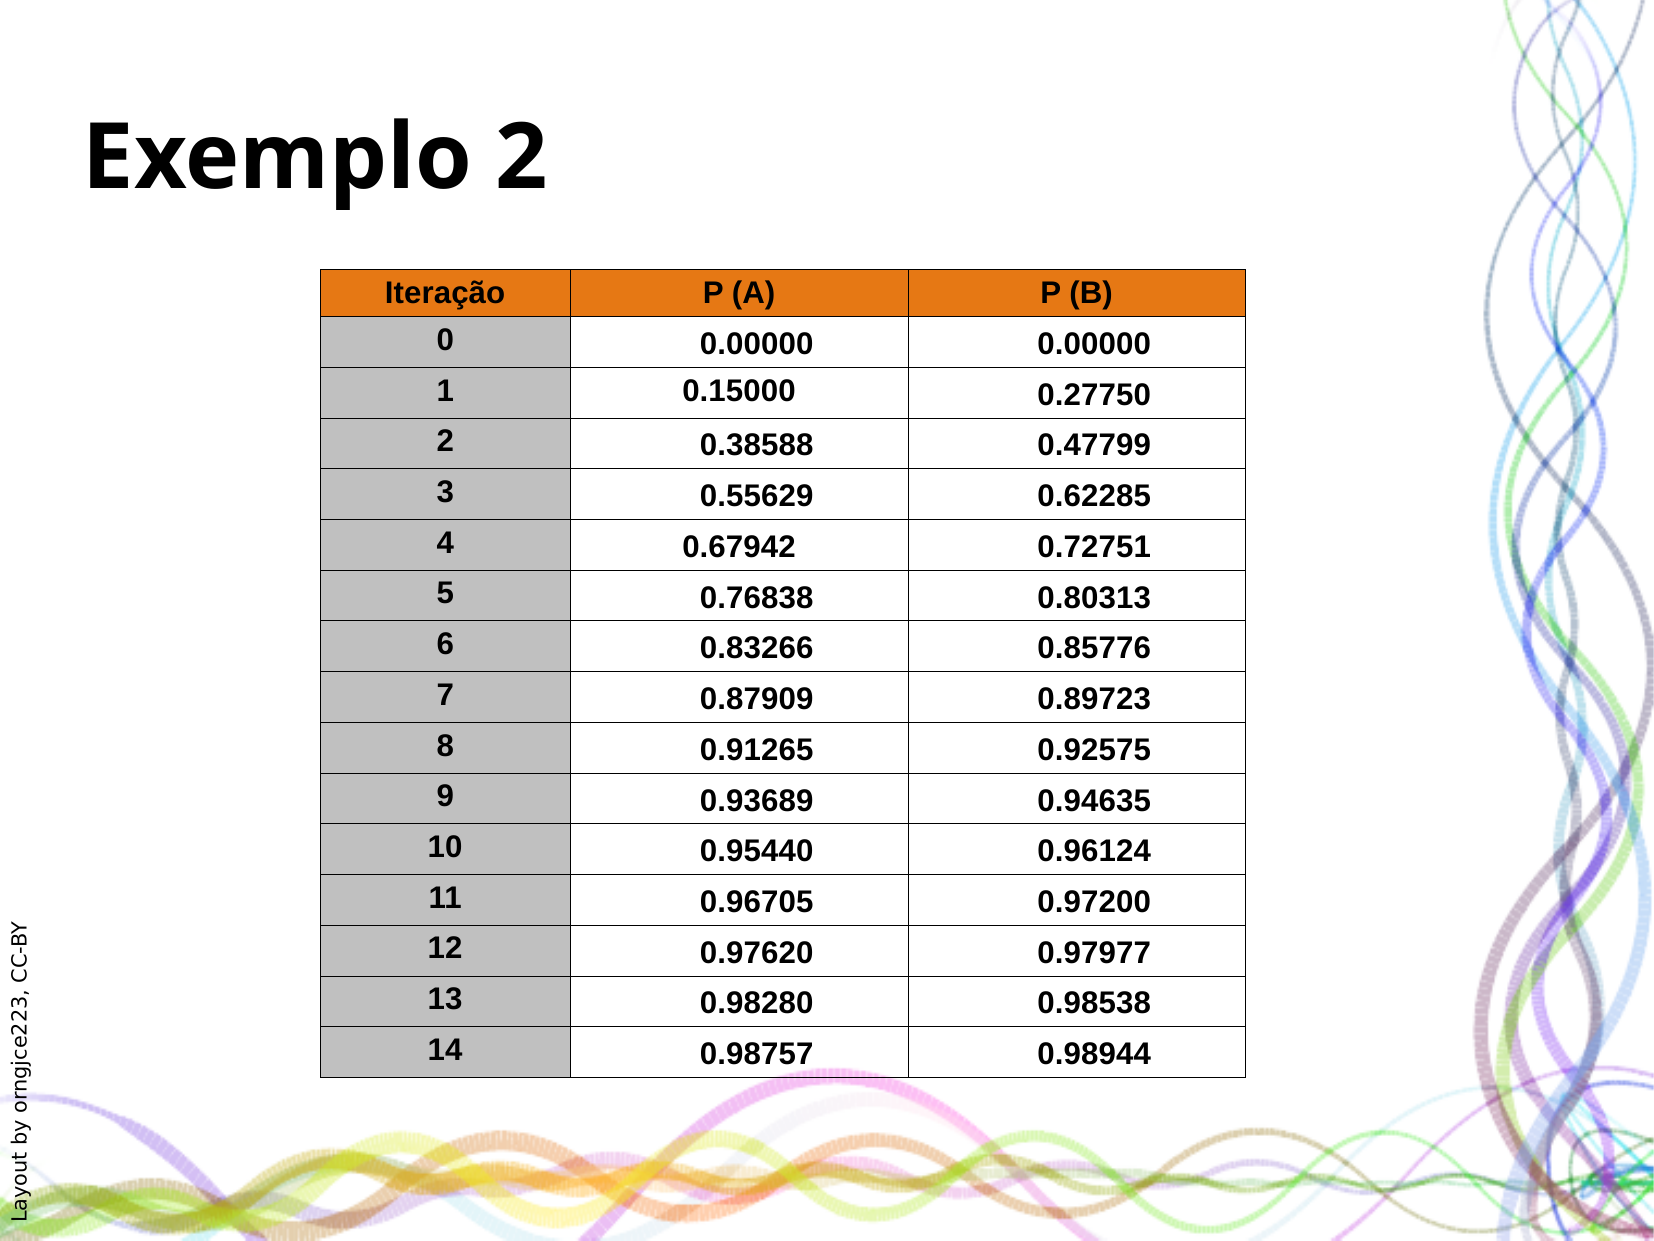

# Exemplo 2
| Iteração | P (A) | P (B) |
| --- | --- | --- |
| 0 | 0.00000 | 0.00000 |
| 1 | 0.15000 | 0.27750 |
| 2 | 0.38588 | 0.47799 |
| 3 | 0.55629 | 0.62285 |
| 4 | 0.67942 | 0.72751 |
| 5 | 0.76838 | 0.80313 |
| 6 | 0.83266 | 0.85776 |
| 7 | 0.87909 | 0.89723 |
| 8 | 0.91265 | 0.92575 |
| 9 | 0.93689 | 0.94635 |
| 10 | 0.95440 | 0.96124 |
| 11 | 0.96705 | 0.97200 |
| 12 | 0.97620 | 0.97977 |
| 13 | 0.98280 | 0.98538 |
| 14 | 0.98757 | 0.98944 |